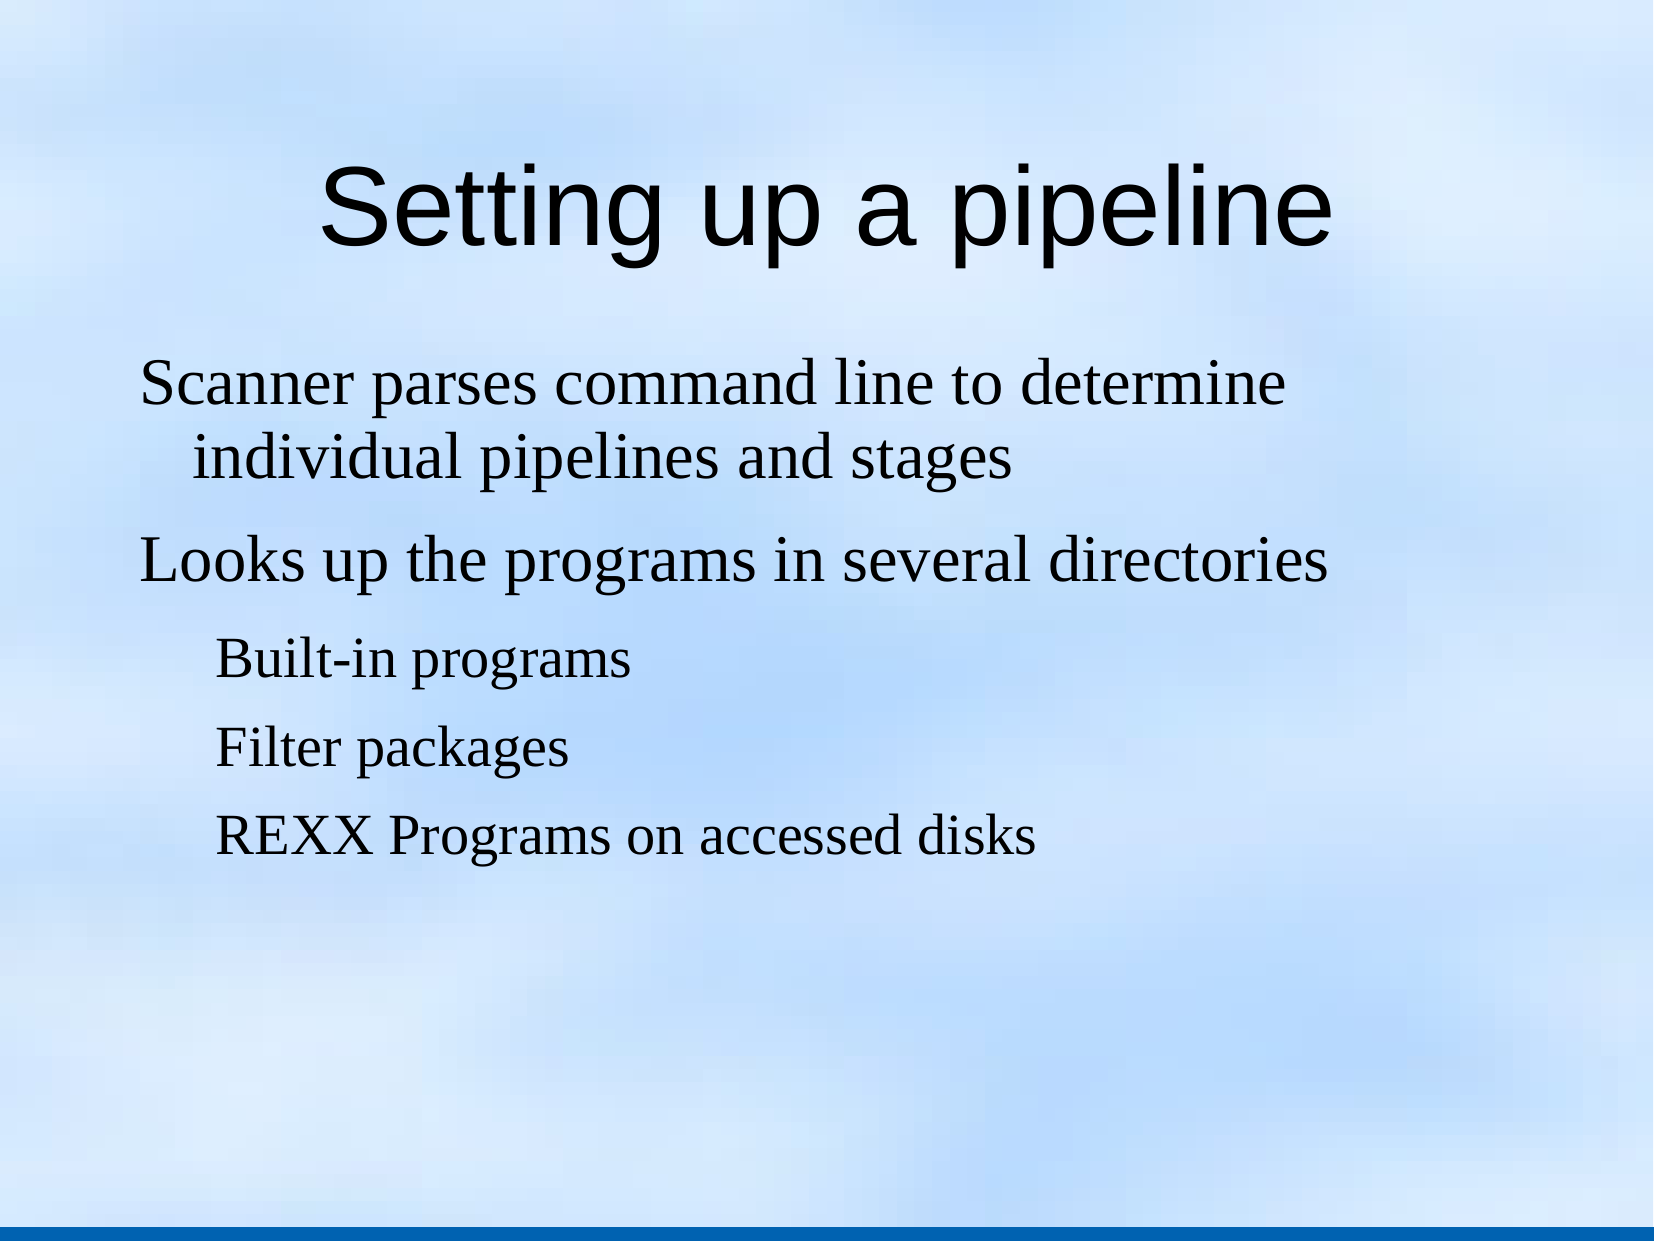

# Setting up a pipeline
Scanner parses command line to determine individual pipelines and stages
Looks up the programs in several directories
Built-in programs
Filter packages
REXX Programs on accessed disks